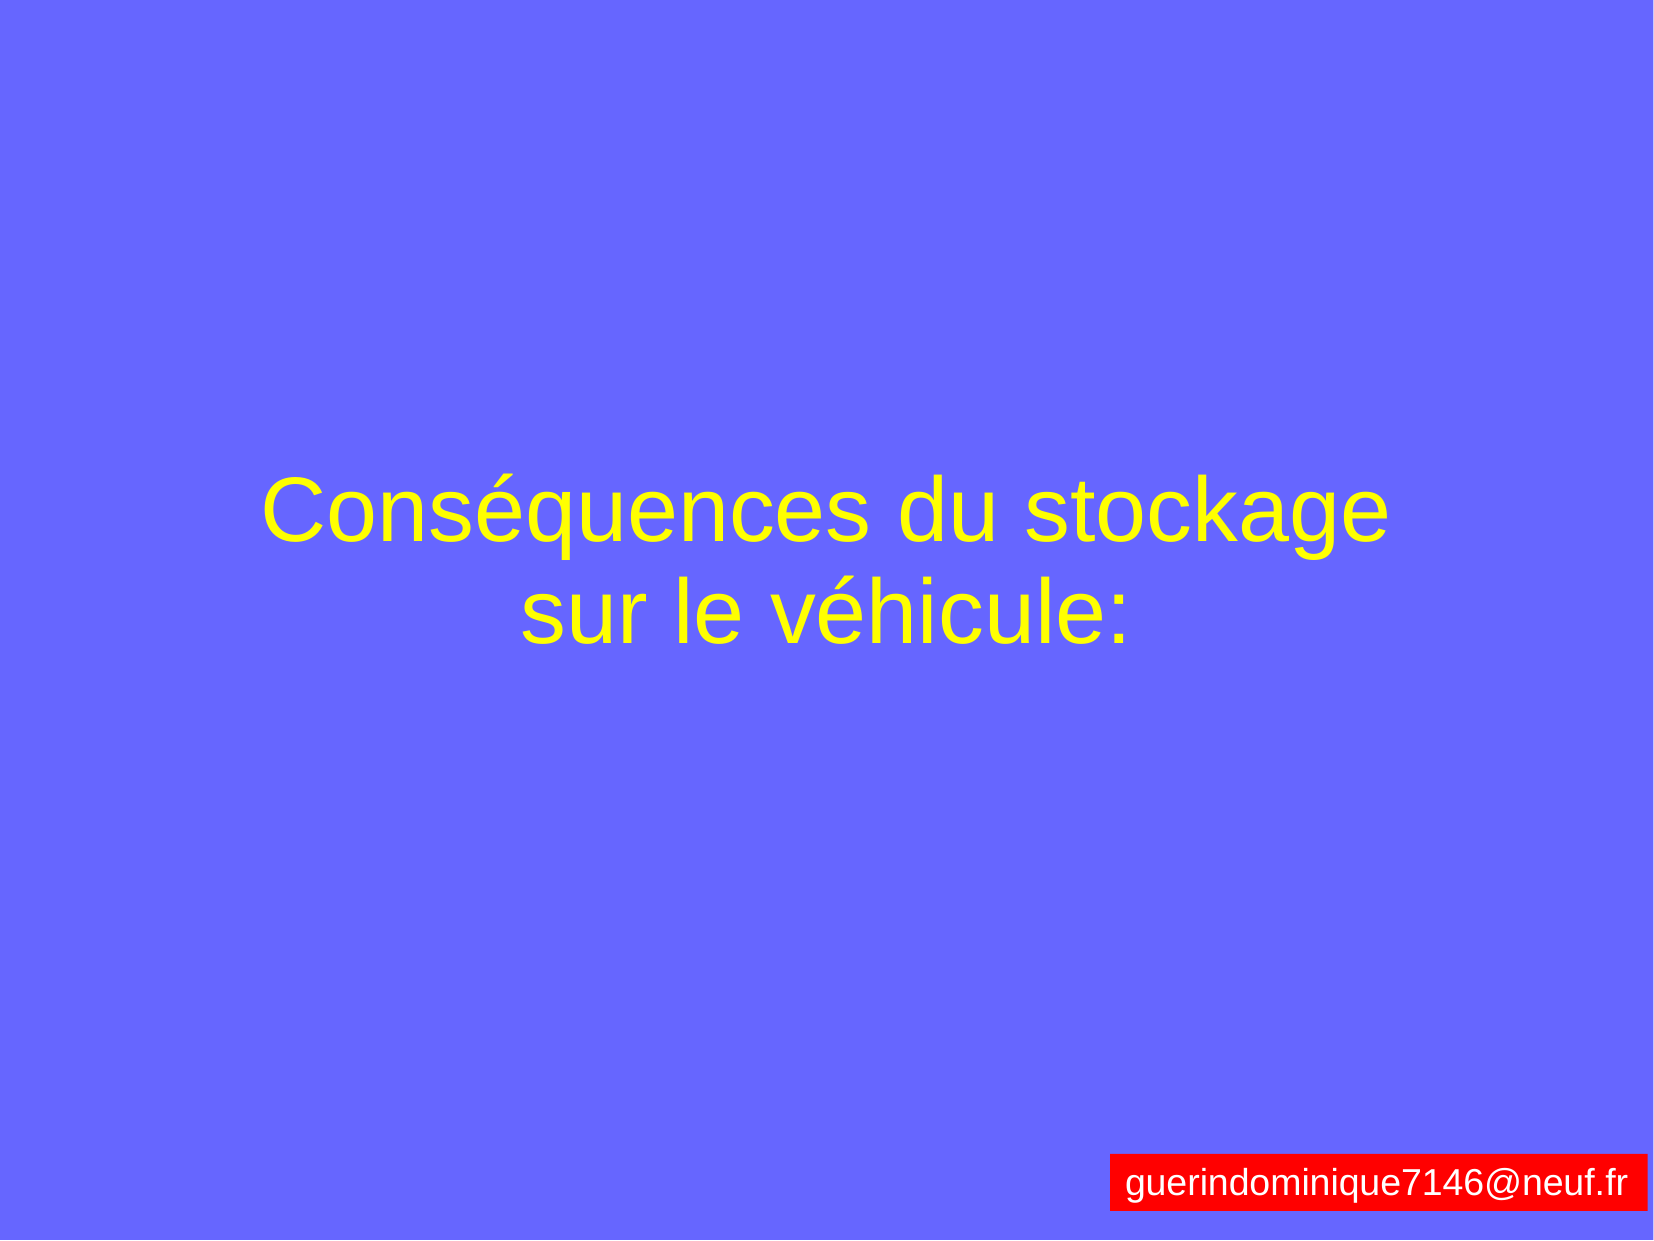

# Conséquences du stockage sur le véhicule:
guerindominique7146@neuf.fr